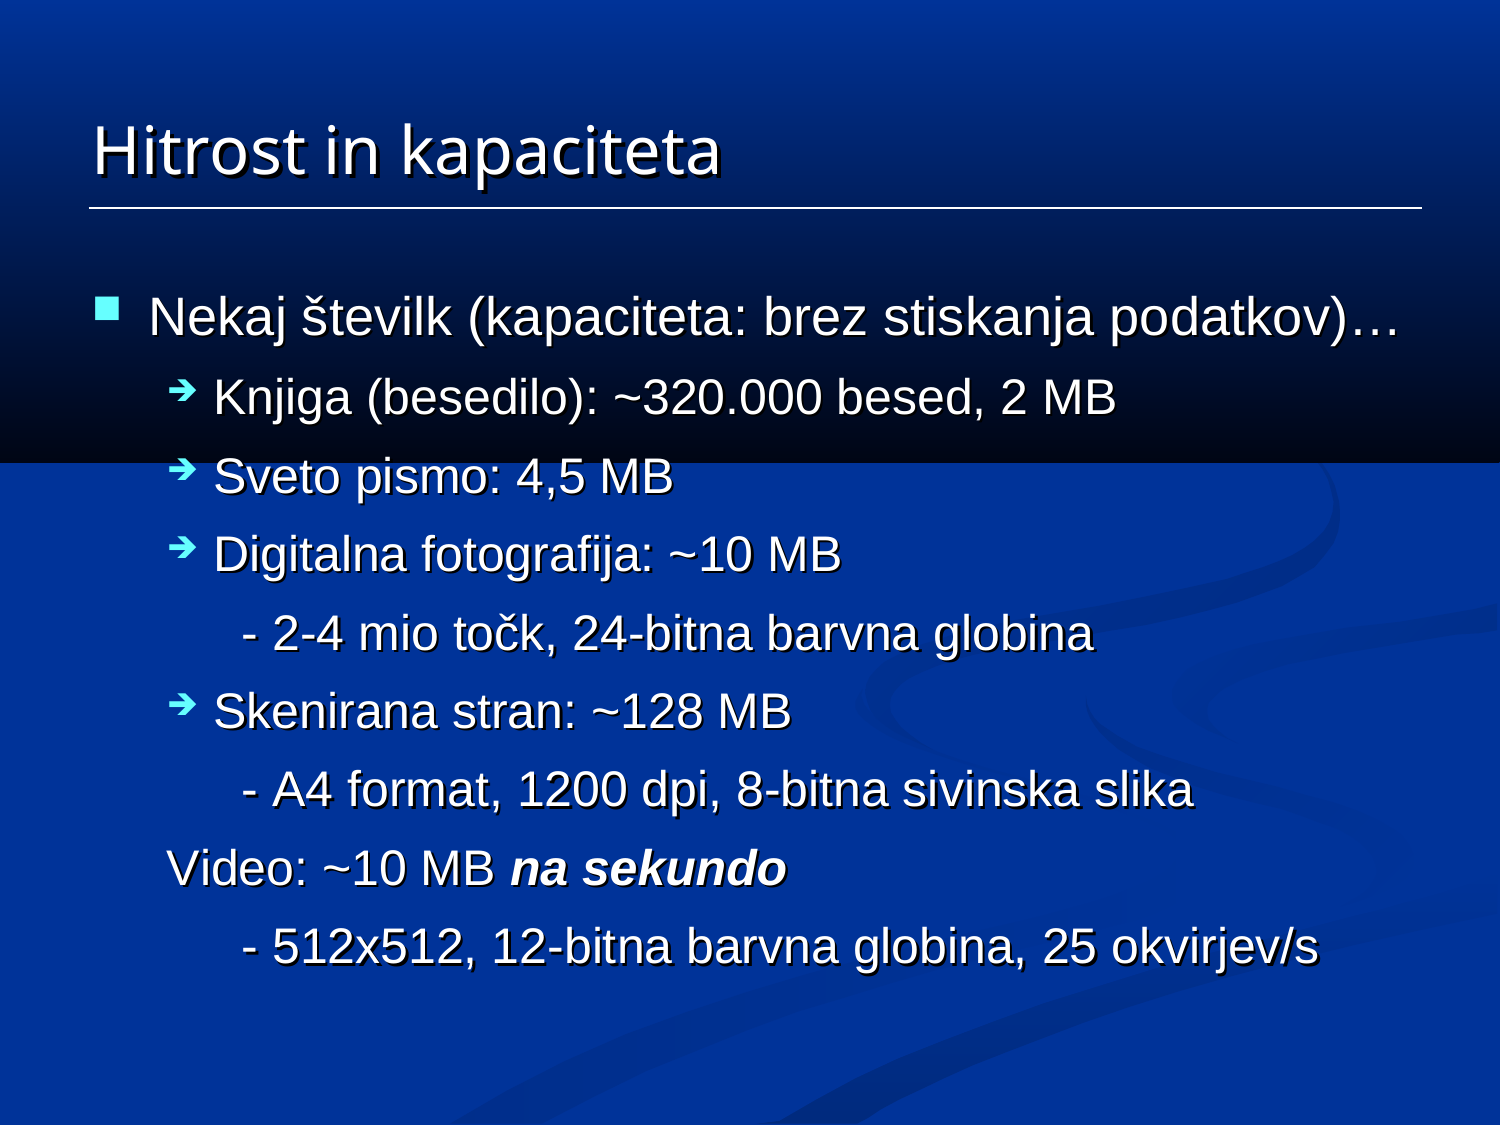

Hitrost in kapaciteta
# Nekaj številk (kapaciteta: brez stiskanja podatkov)…
Knjiga (besedilo): ~320.000 besed, 2 MB
Sveto pismo: 4,5 MB
Digitalna fotografija: ~10 MB
		- 2-4 mio točk, 24-bitna barvna globina
Skenirana stran: ~128 MB
		- A4 format, 1200 dpi, 8-bitna sivinska slika
Video: ~10 MB na sekundo
		- 512x512, 12-bitna barvna globina, 25 okvirjev/s